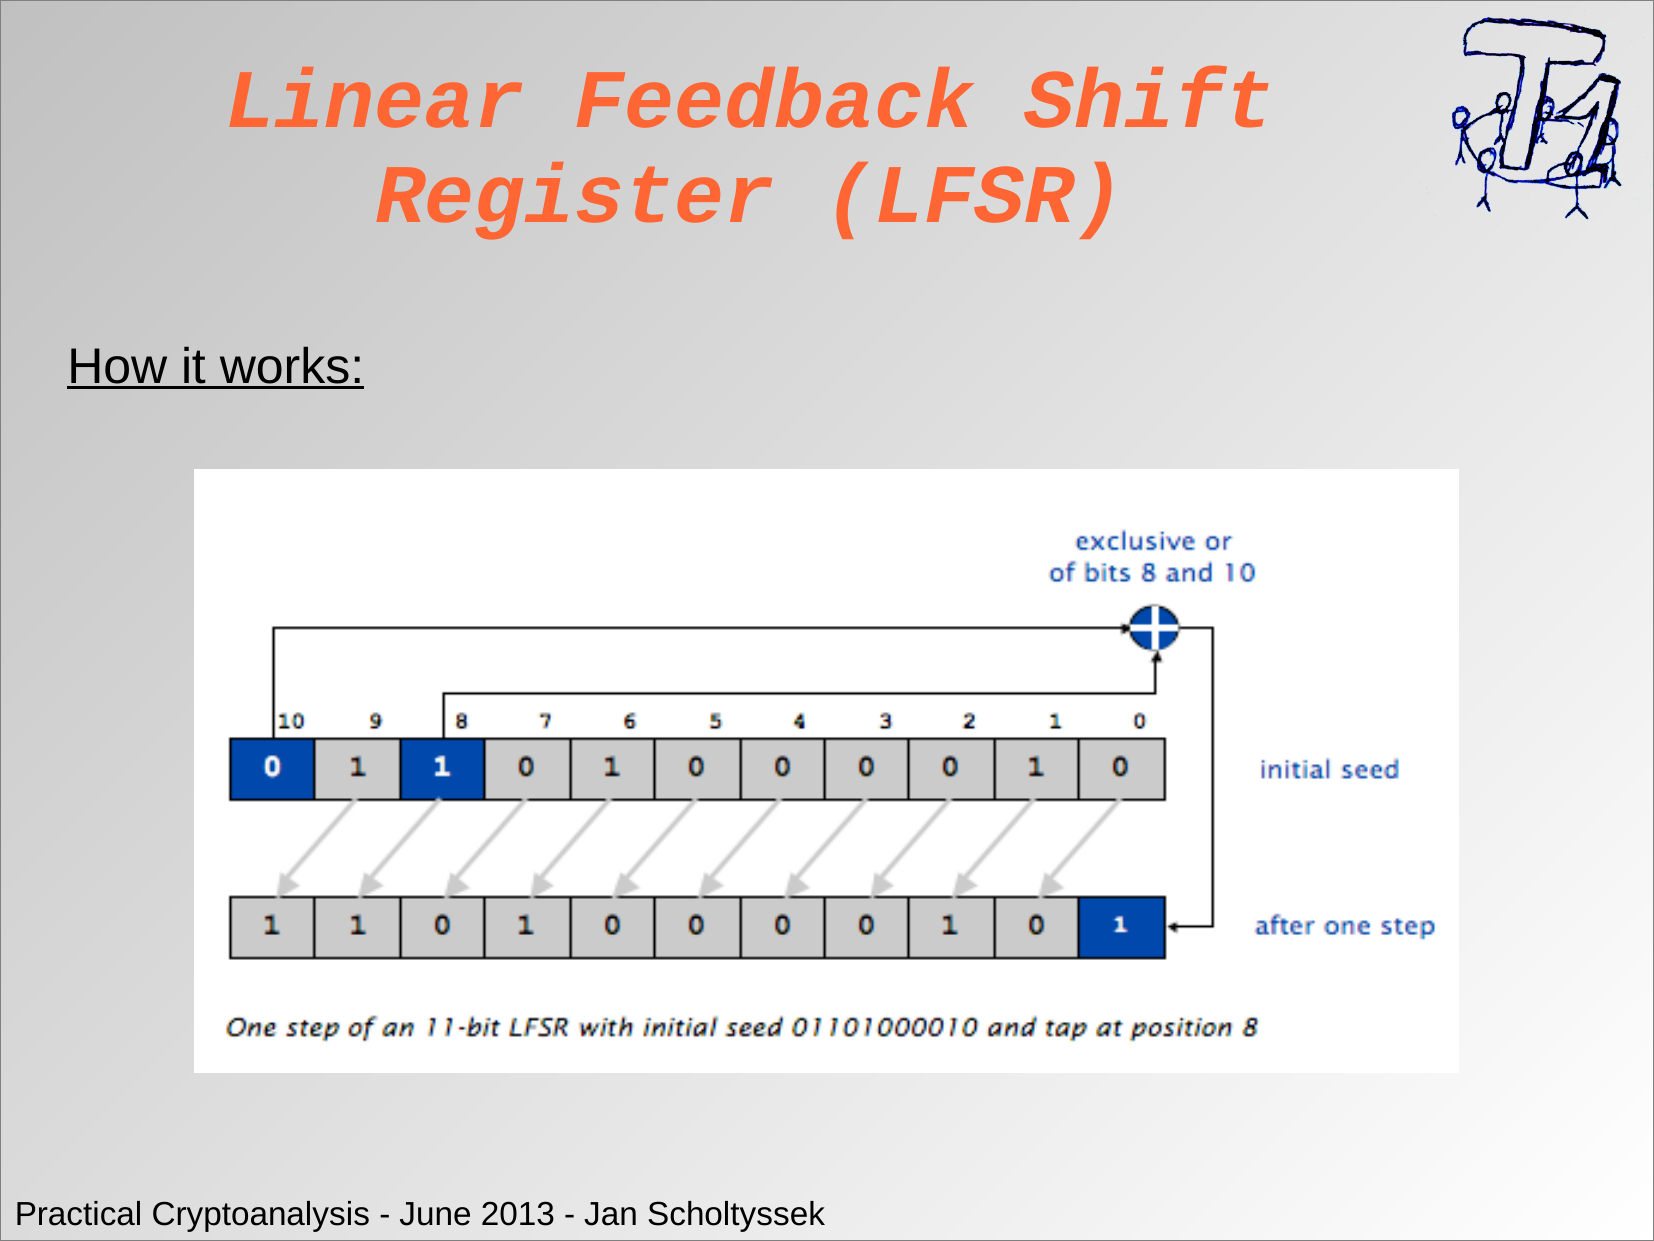

# Linear Feedback Shift Register (LFSR)
How it works:
Practical Cryptoanalysis - June 2013 - Jan Scholtyssek